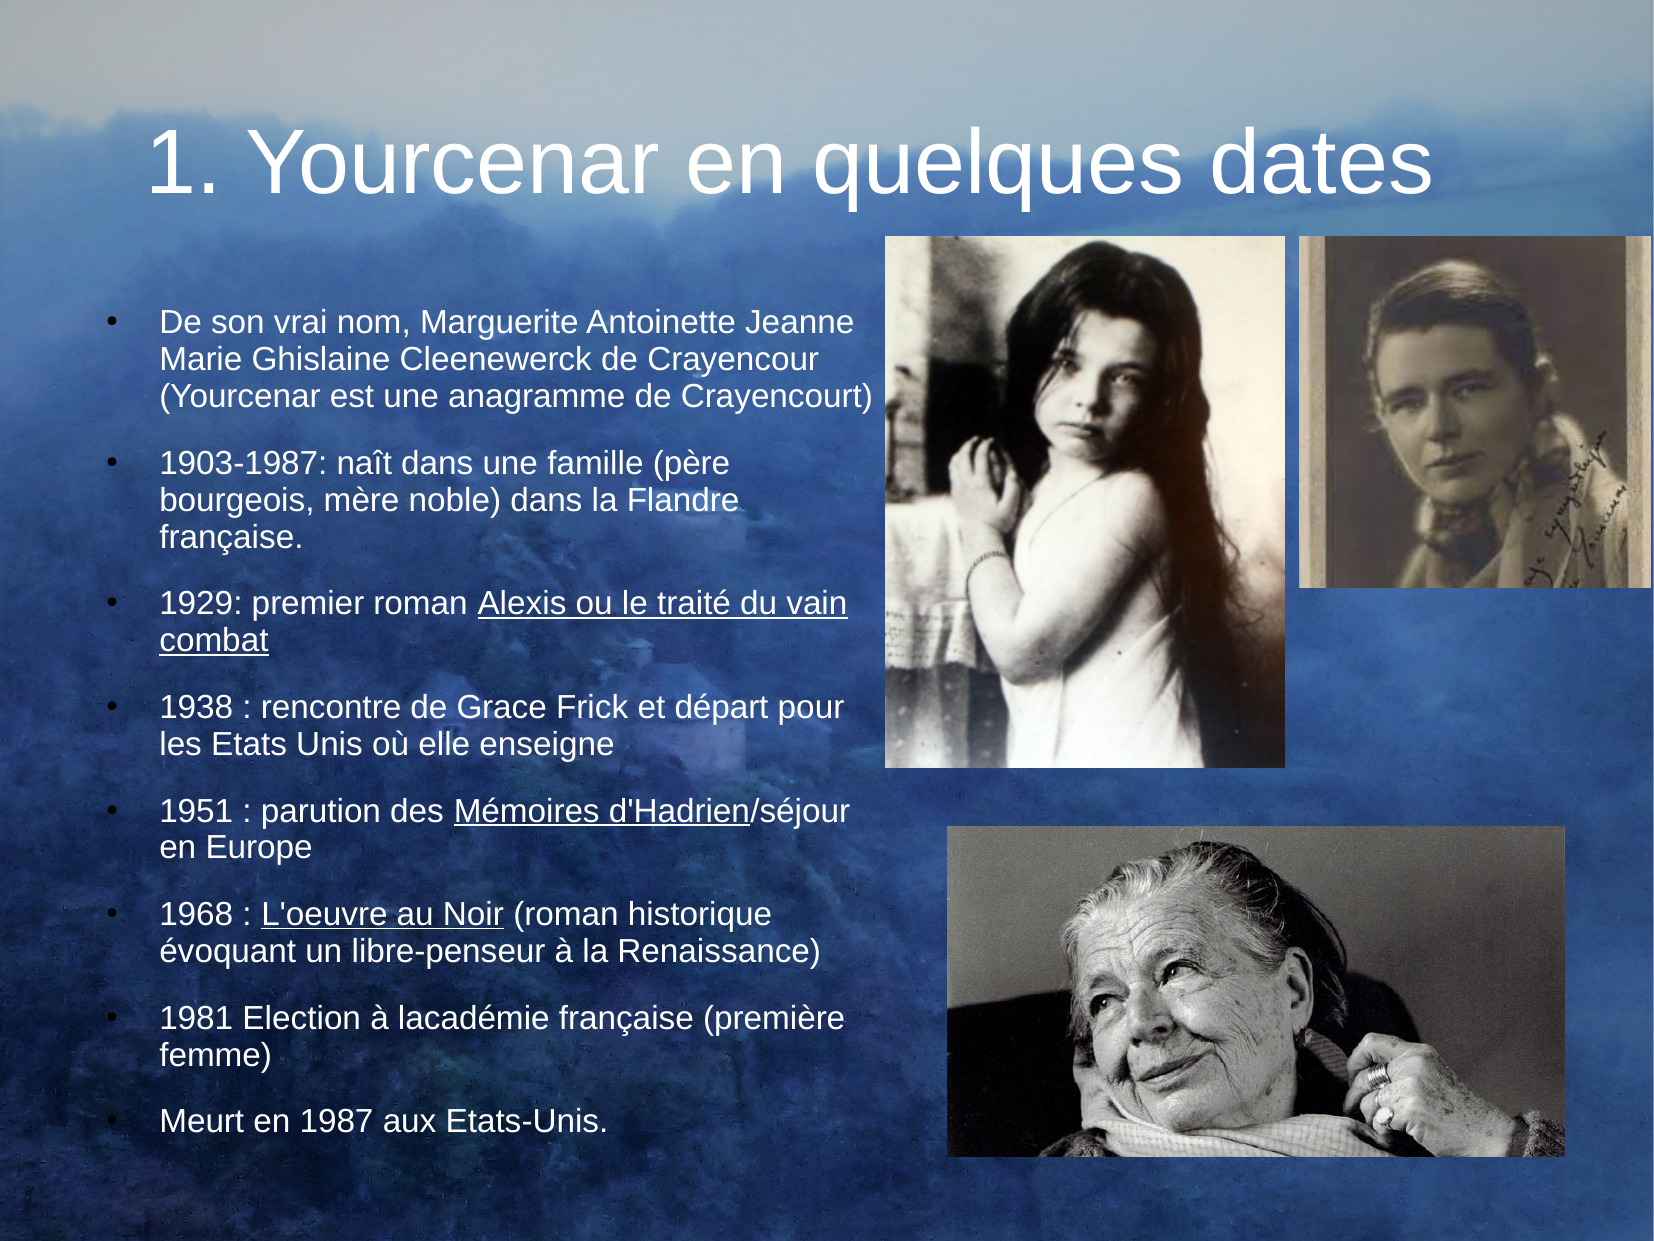

# 1. Yourcenar en quelques dates
De son vrai nom, Marguerite Antoinette Jeanne Marie Ghislaine Cleenewerck de Crayencour (Yourcenar est une anagramme de Crayencourt)
1903-1987: naît dans une famille (père bourgeois, mère noble) dans la Flandre française.
1929: premier roman Alexis ou le traité du vain combat
1938 : rencontre de Grace Frick et départ pour les Etats Unis où elle enseigne
1951 : parution des Mémoires d'Hadrien/séjour en Europe
1968 : L'oeuvre au Noir (roman historique évoquant un libre-penseur à la Renaissance)
1981 Election à lacadémie française (première femme)
Meurt en 1987 aux Etats-Unis.